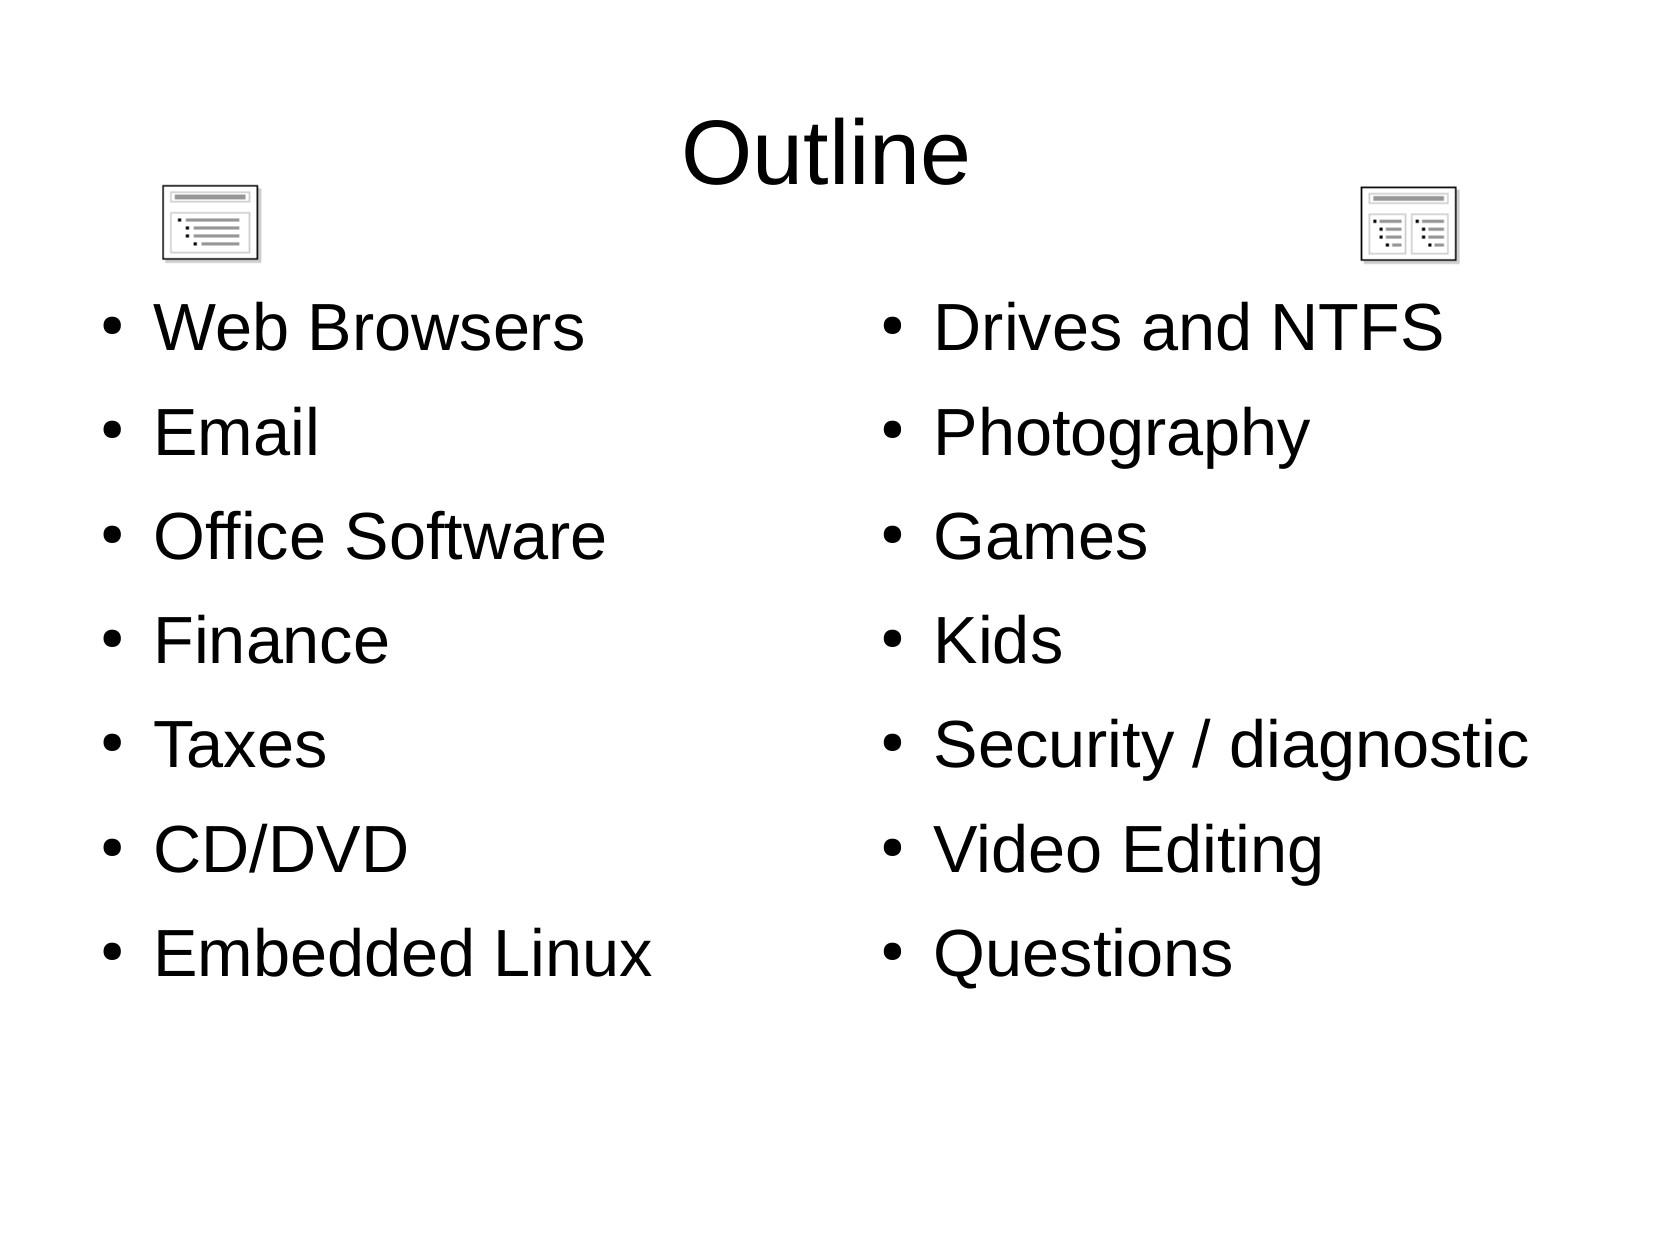

# Outline
Web Browsers
Email
Office Software
Finance
Taxes
CD/DVD
Embedded Linux
Drives and NTFS
Photography
Games
Kids
Security / diagnostic
Video Editing
Questions